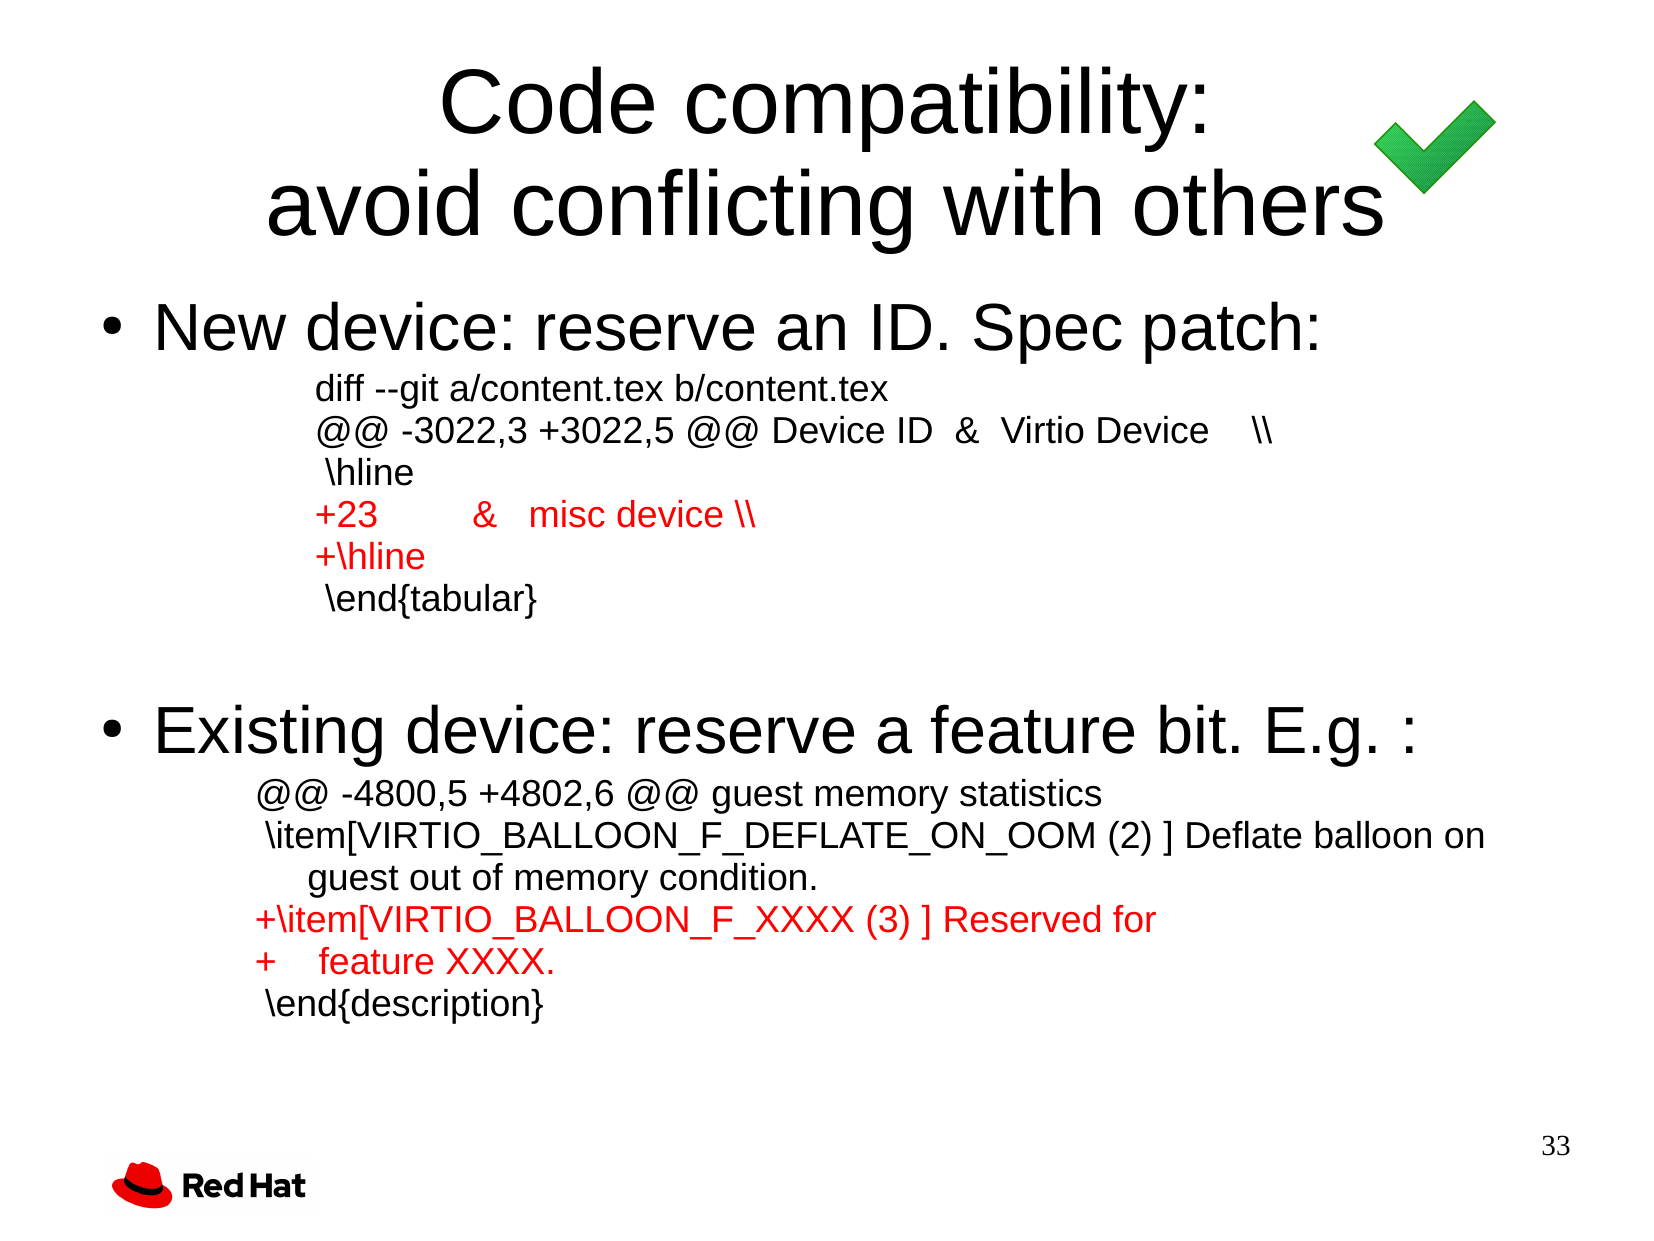

# Code compatibility: avoid conflicting with others
New device: reserve an ID. Spec patch:
Existing device: reserve a feature bit. E.g. :
diff --git a/content.tex b/content.tex
@@ -3022,3 +3022,5 @@ Device ID & Virtio Device \\
 \hline
+23 & misc device \\
+\hline
 \end{tabular}
@@ -4800,5 +4802,6 @@ guest memory statistics
 \item[VIRTIO_BALLOON_F_DEFLATE_ON_OOM (2) ] Deflate balloon on
 guest out of memory condition.
+\item[VIRTIO_BALLOON_F_XXXX (3) ] Reserved for
+ feature XXXX.
 \end{description}
33